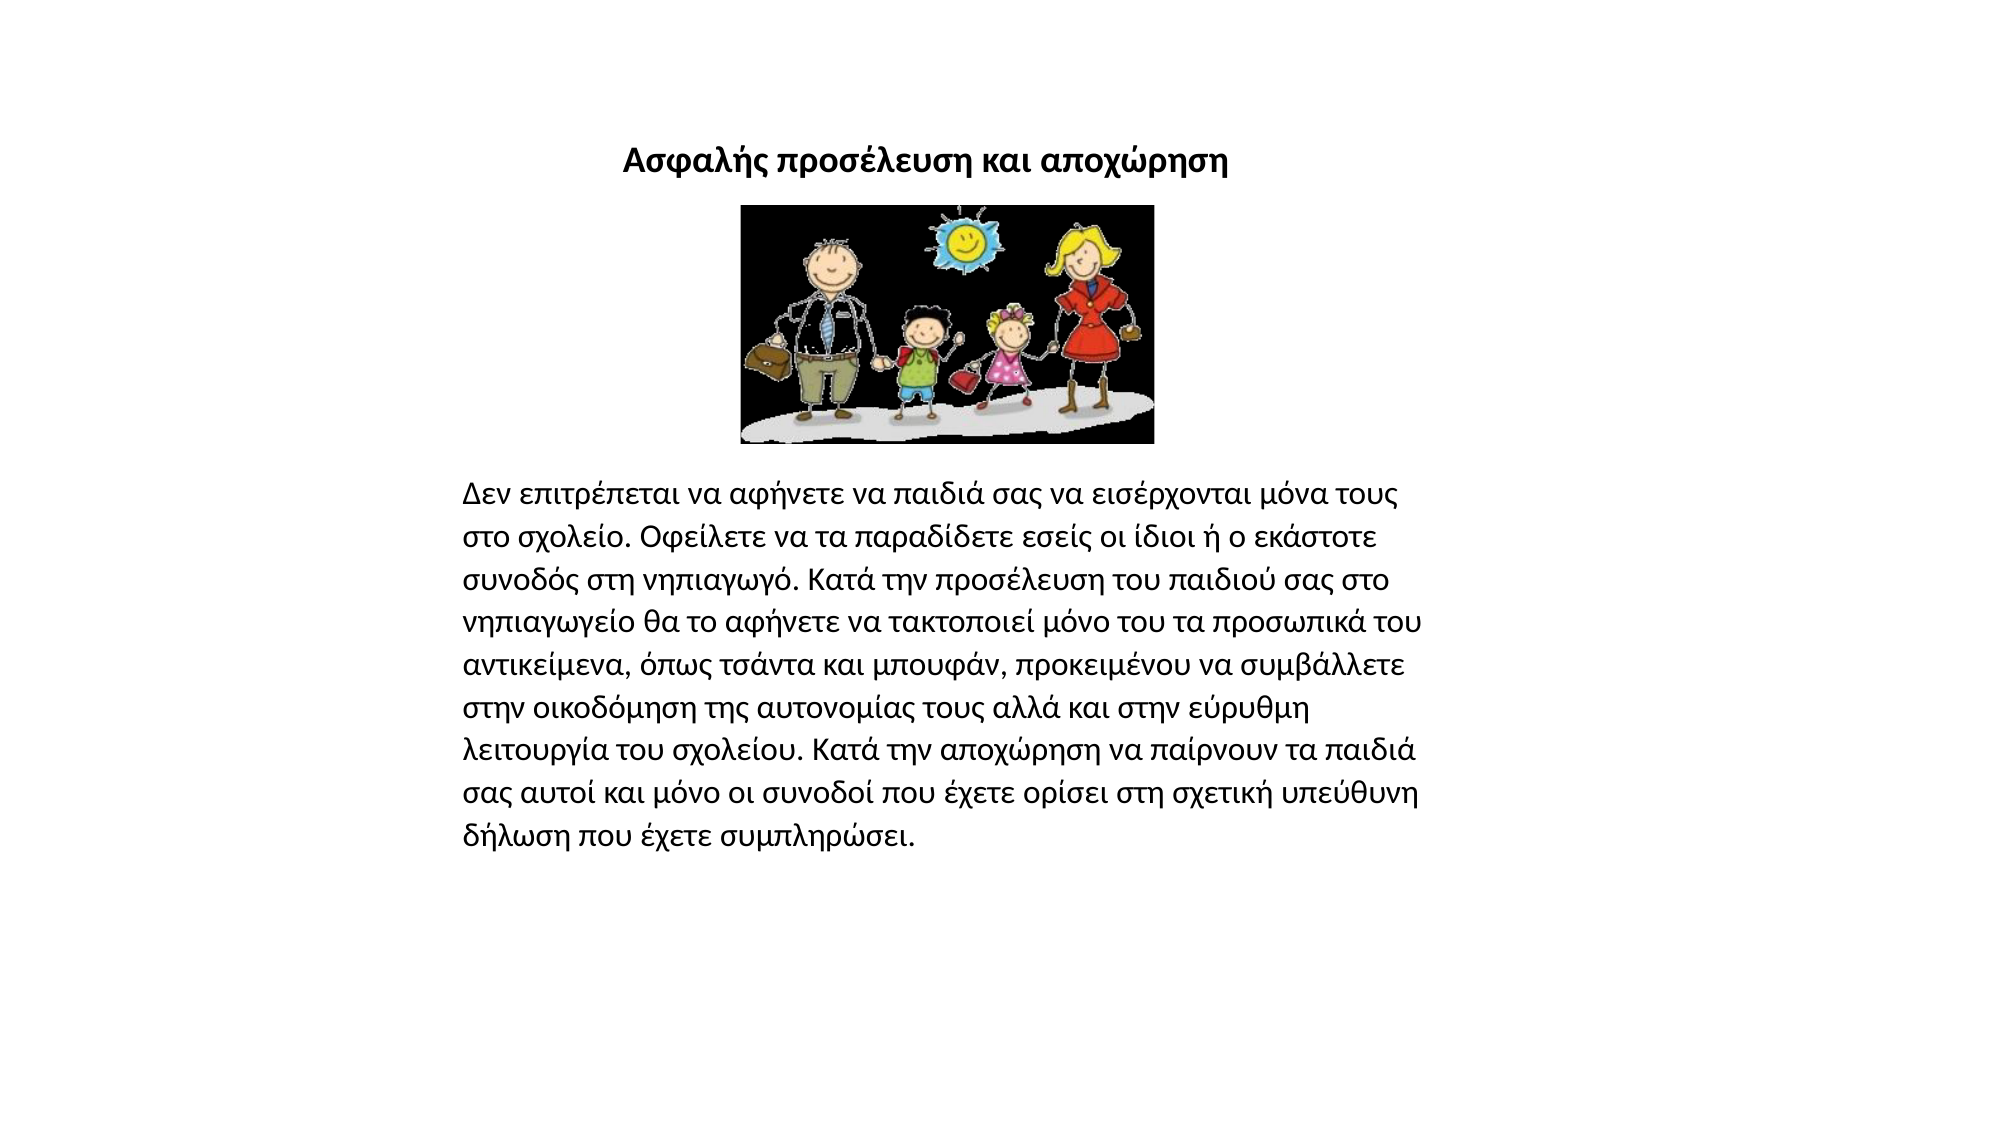

Ασφαλής προσέλευση και αποχώρηση
Δεν επιτρέπεται να αφήνετε να παιδιά σας να εισέρχονται μόνα τους στο σχολείο. Οφείλετε να τα παραδίδετε εσείς οι ίδιοι ή ο εκάστοτε συνοδός στη νηπιαγωγό. Κατά την προσέλευση του παιδιού σας στο νηπιαγωγείο θα το αφήνετε να τακτοποιεί μόνο του τα προσωπικά του αντικείμενα, όπως τσάντα και μπουφάν, προκειμένου να συμβάλλετε στην οικοδόμηση της αυτονομίας τους αλλά και στην εύρυθμη λειτουργία του σχολείου. Κατά την αποχώρηση να παίρνουν τα παιδιά σας αυτοί και μόνο οι συνοδοί που έχετε ορίσει στη σχετική υπεύθυνη δήλωση που έχετε συμπληρώσει.